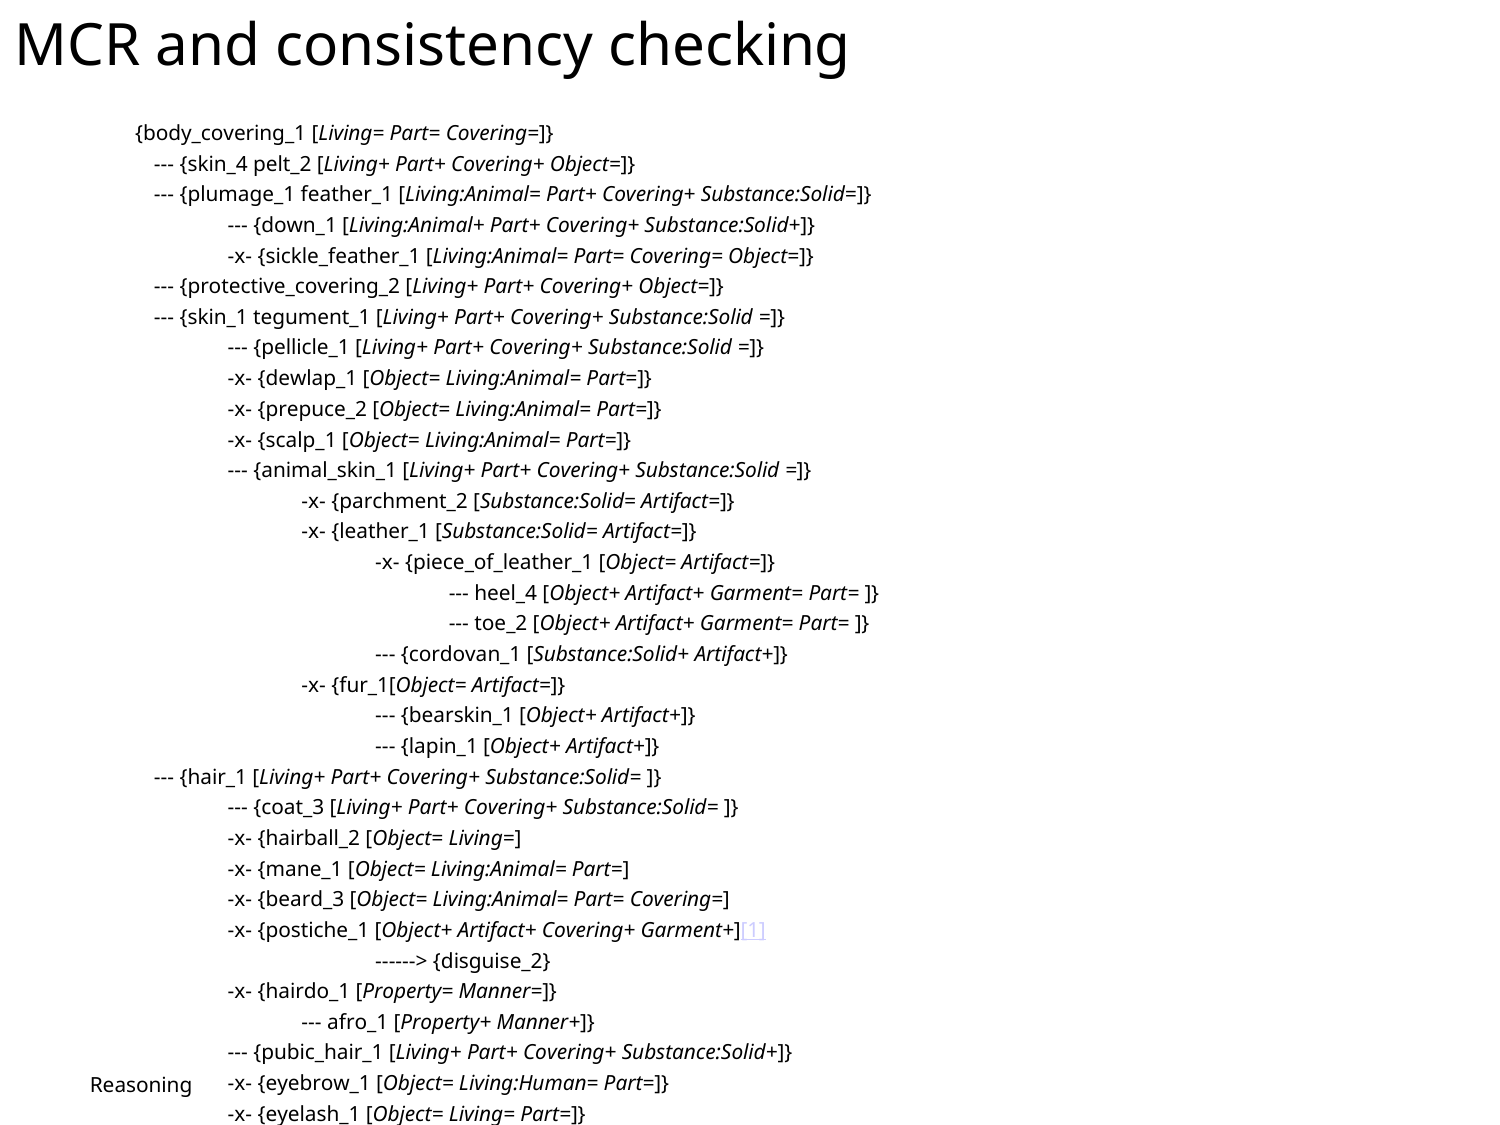

# MCR and consistency checking
{body_covering_1 [Living= Part= Covering=]}
	--- {skin_4 pelt_2 [Living+ Part+ Covering+ Object=]}
	--- {plumage_1 feather_1 [Living:Animal= Part+ Covering+ Substance:Solid=]}
		--- {down_1 [Living:Animal+ Part+ Covering+ Substance:Solid+]}
		-x- {sickle_feather_1 [Living:Animal= Part= Covering= Object=]}
	--- {protective_covering_2 [Living+ Part+ Covering+ Object=]}
 	--- {skin_1 tegument_1 [Living+ Part+ Covering+ Substance:Solid =]}
		--- {pellicle_1 [Living+ Part+ Covering+ Substance:Solid =]}
		-x- {dewlap_1 [Object= Living:Animal= Part=]}
		-x- {prepuce_2 [Object= Living:Animal= Part=]}
		-x- {scalp_1 [Object= Living:Animal= Part=]}
		--- {animal_skin_1 [Living+ Part+ Covering+ Substance:Solid =]}
			-x- {parchment_2 [Substance:Solid= Artifact=]}
			-x- {leather_1 [Substance:Solid= Artifact=]}
				-x- {piece_of_leather_1 [Object= Artifact=]}
					--- heel_4 [Object+ Artifact+ Garment= Part= ]}
					--- toe_2 [Object+ Artifact+ Garment= Part= ]}
				--- {cordovan_1 [Substance:Solid+ Artifact+]}
			-x- {fur_1[Object= Artifact=]}
				--- {bearskin_1 [Object+ Artifact+]}
				--- {lapin_1 [Object+ Artifact+]}
	--- {hair_1 [Living+ Part+ Covering+ Substance:Solid= ]}
		--- {coat_3 [Living+ Part+ Covering+ Substance:Solid= ]}
		-x- {hairball_2 [Object= Living=]
		-x- {mane_1 [Object= Living:Animal= Part=]
		-x- {beard_3 [Object= Living:Animal= Part= Covering=]
		-x- {postiche_1 [Object+ Artifact+ Covering+ Garment+][1]
				------> {disguise_2}
		-x- {hairdo_1 [Property= Manner=]}
			--- afro_1 [Property+ Manner+]}
		--- {pubic_hair_1 [Living+ Part+ Covering+ Substance:Solid+]}
		-x- {eyebrow_1 [Object= Living:Human= Part=]}
		-x- {eyelash_1 [Object= Living= Part=]}